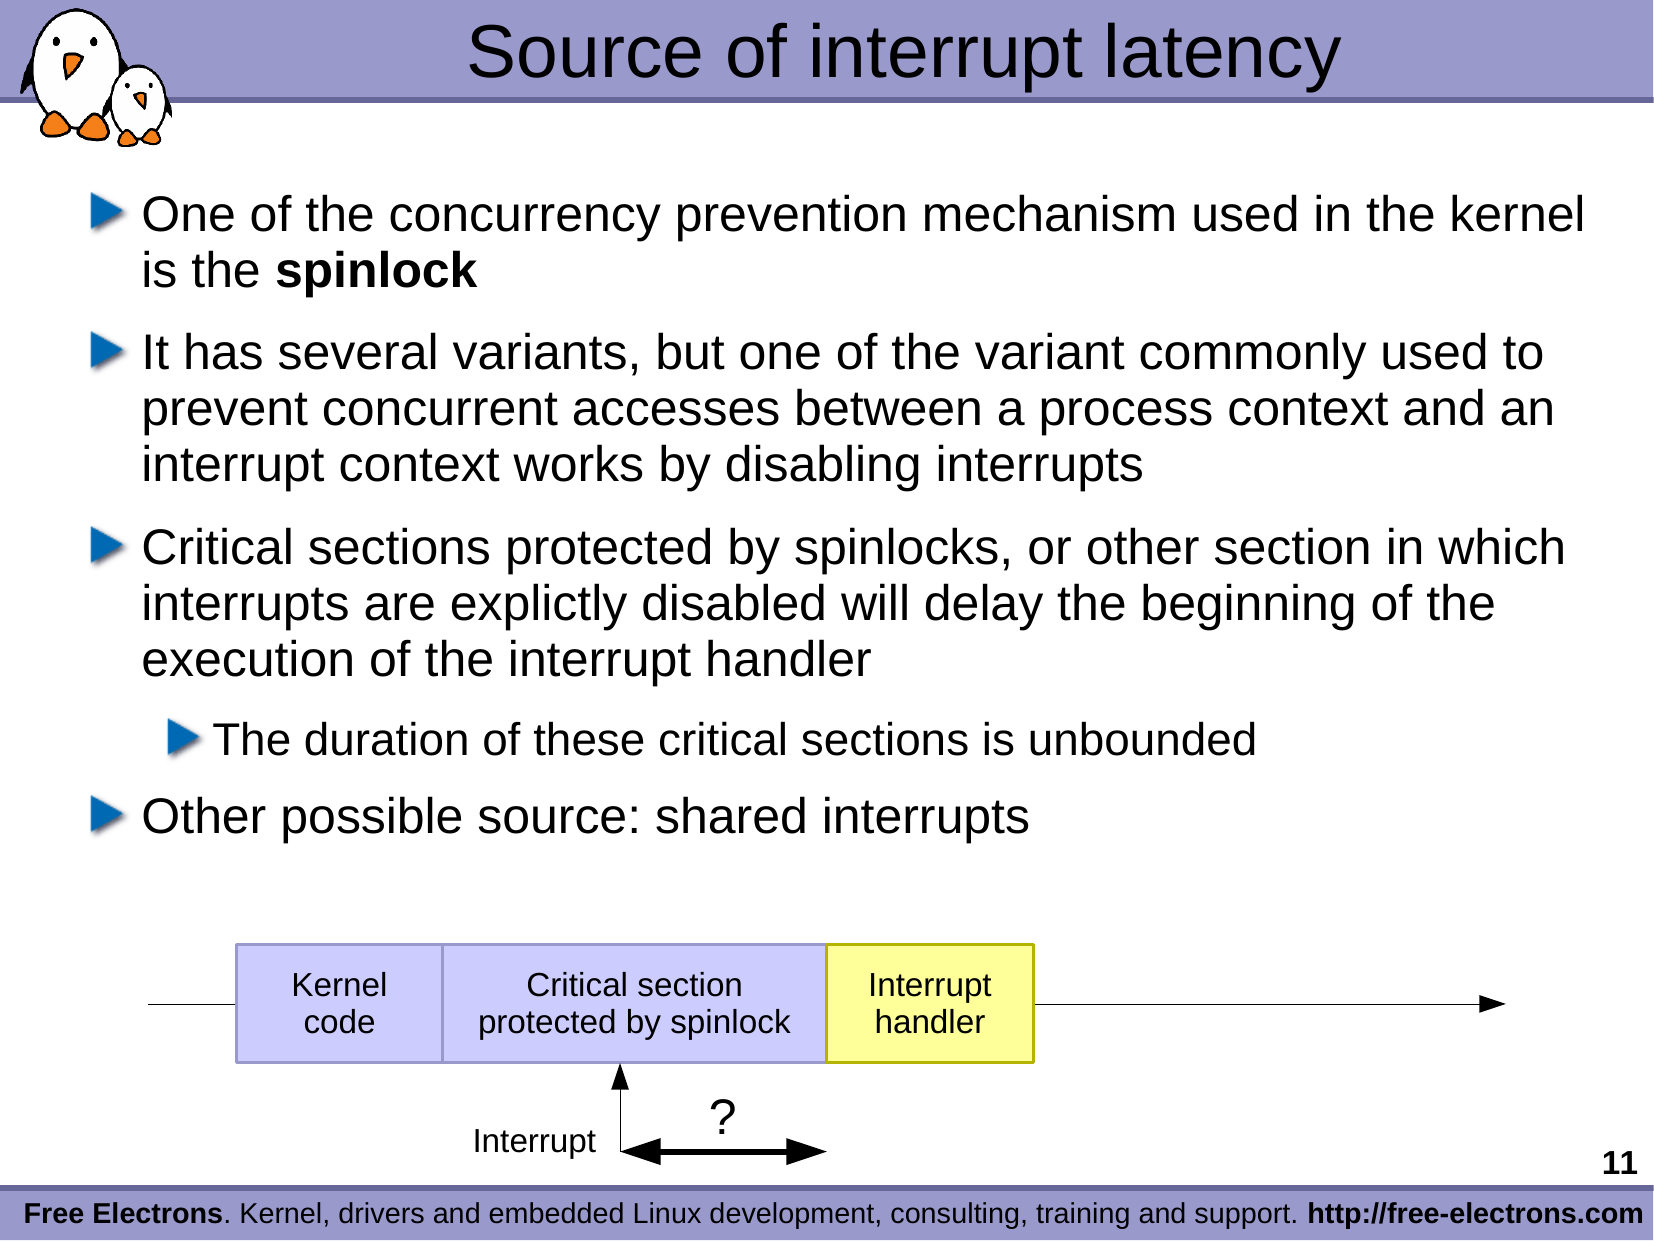

# Source of interrupt latency
One of the concurrency prevention mechanism used in the kernel is the spinlock
It has several variants, but one of the variant commonly used to prevent concurrent accesses between a process context and an interrupt context works by disabling interrupts
Critical sections protected by spinlocks, or other section in which interrupts are explictly disabled will delay the beginning of the execution of the interrupt handler
The duration of these critical sections is unbounded
Other possible source: shared interrupts
Kernel
code
Critical section
protected by spinlock
Interrupt
handler
?
Interrupt